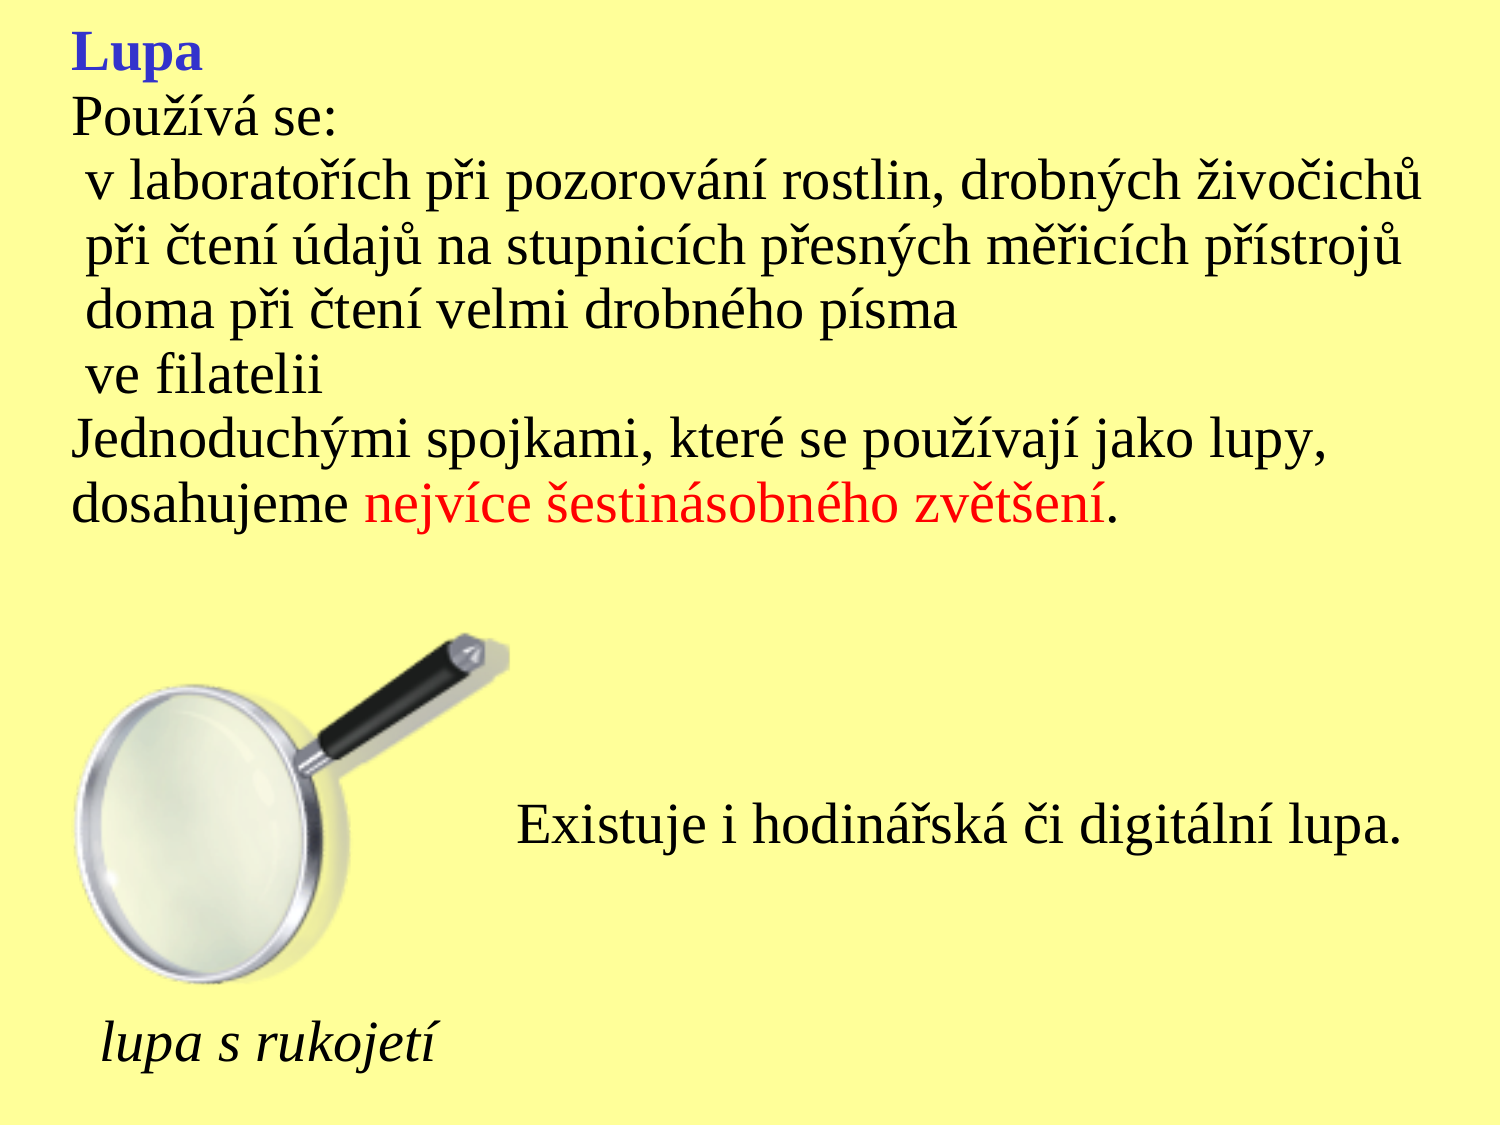

Lupa
Používá se:
 v laboratořích při pozorování rostlin, drobných živočichů
 při čtení údajů na stupnicích přesných měřicích přístrojů
 doma při čtení velmi drobného písma
 ve filatelii
Jednoduchými spojkami, které se používají jako lupy,
dosahujeme nejvíce šestinásobného zvětšení.
Existuje i hodinářská či digitální lupa.
lupa s rukojetí